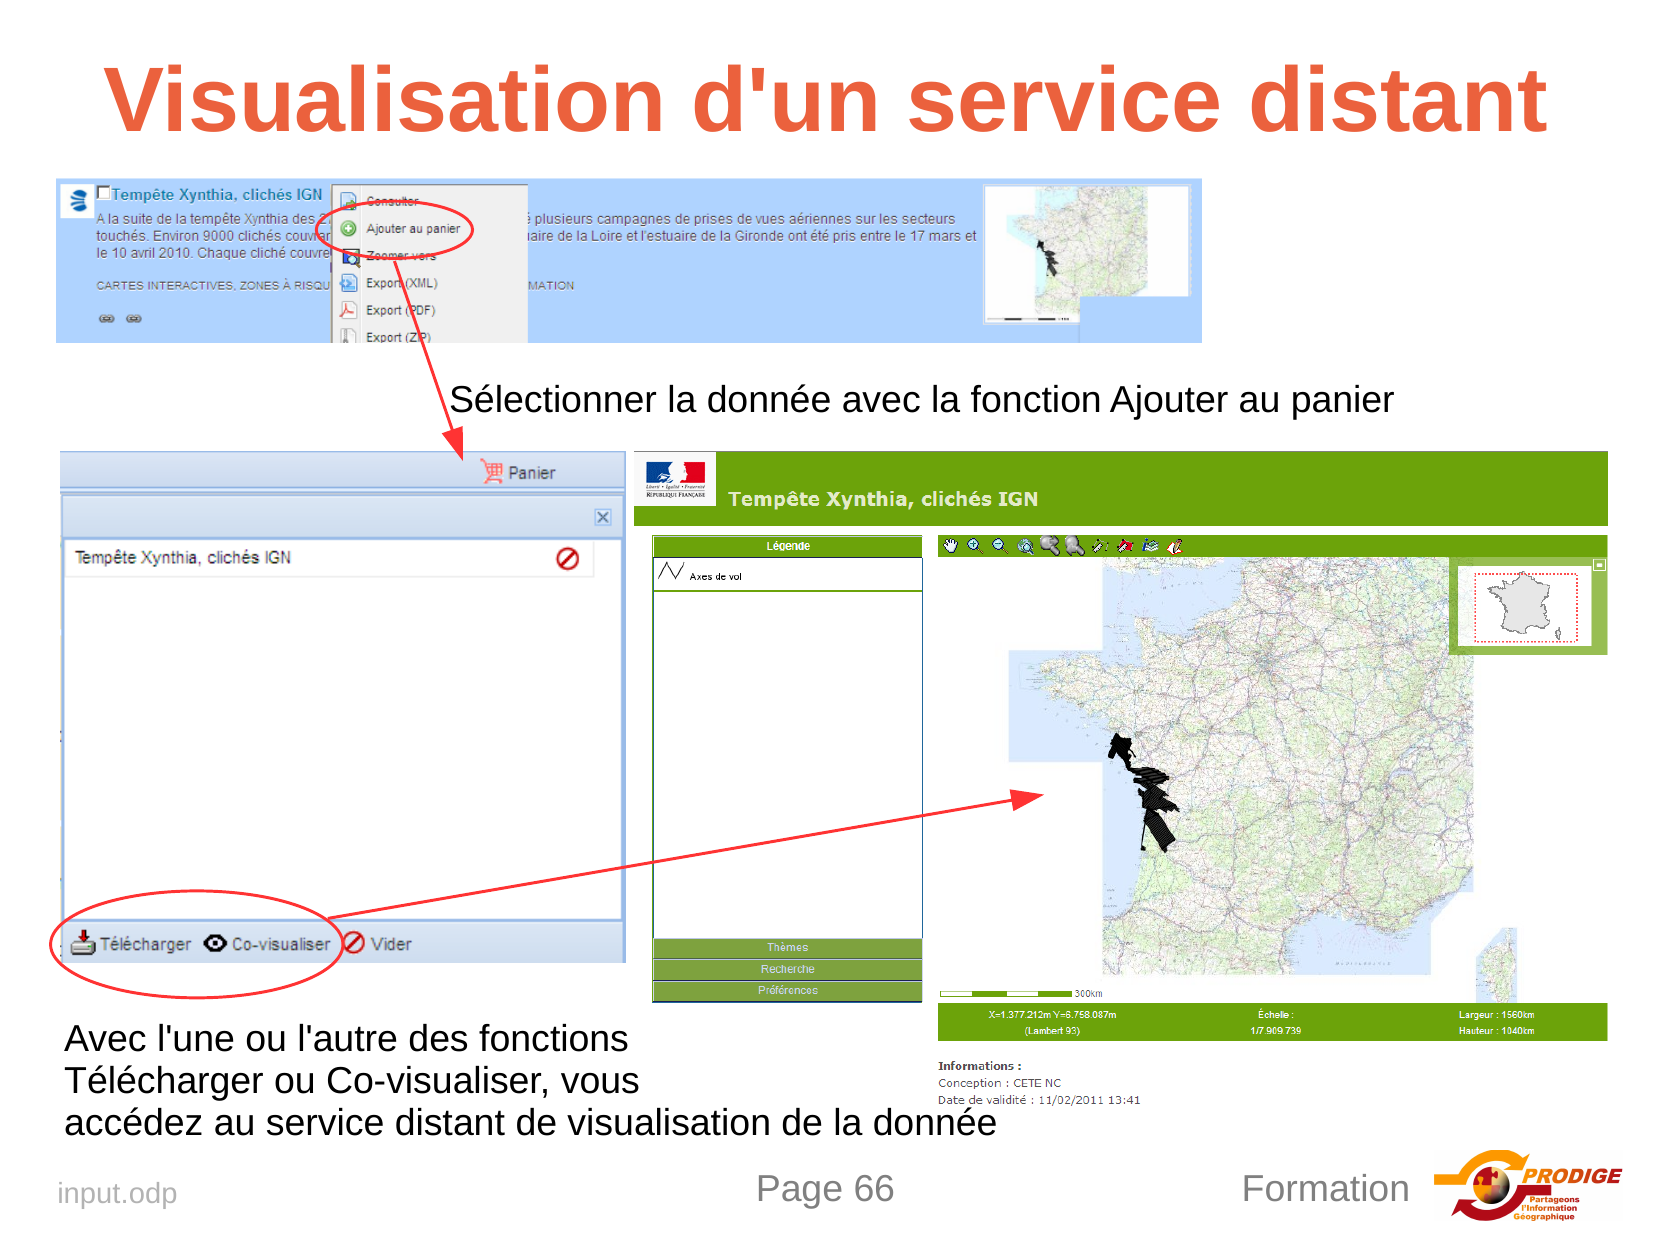

# Visualisation d'un service distant
Sélectionner la donnée avec la fonction Ajouter au panier
Avec l'une ou l'autre des fonctions
Télécharger ou Co-visualiser, vous
accédez au service distant de visualisation de la donnée